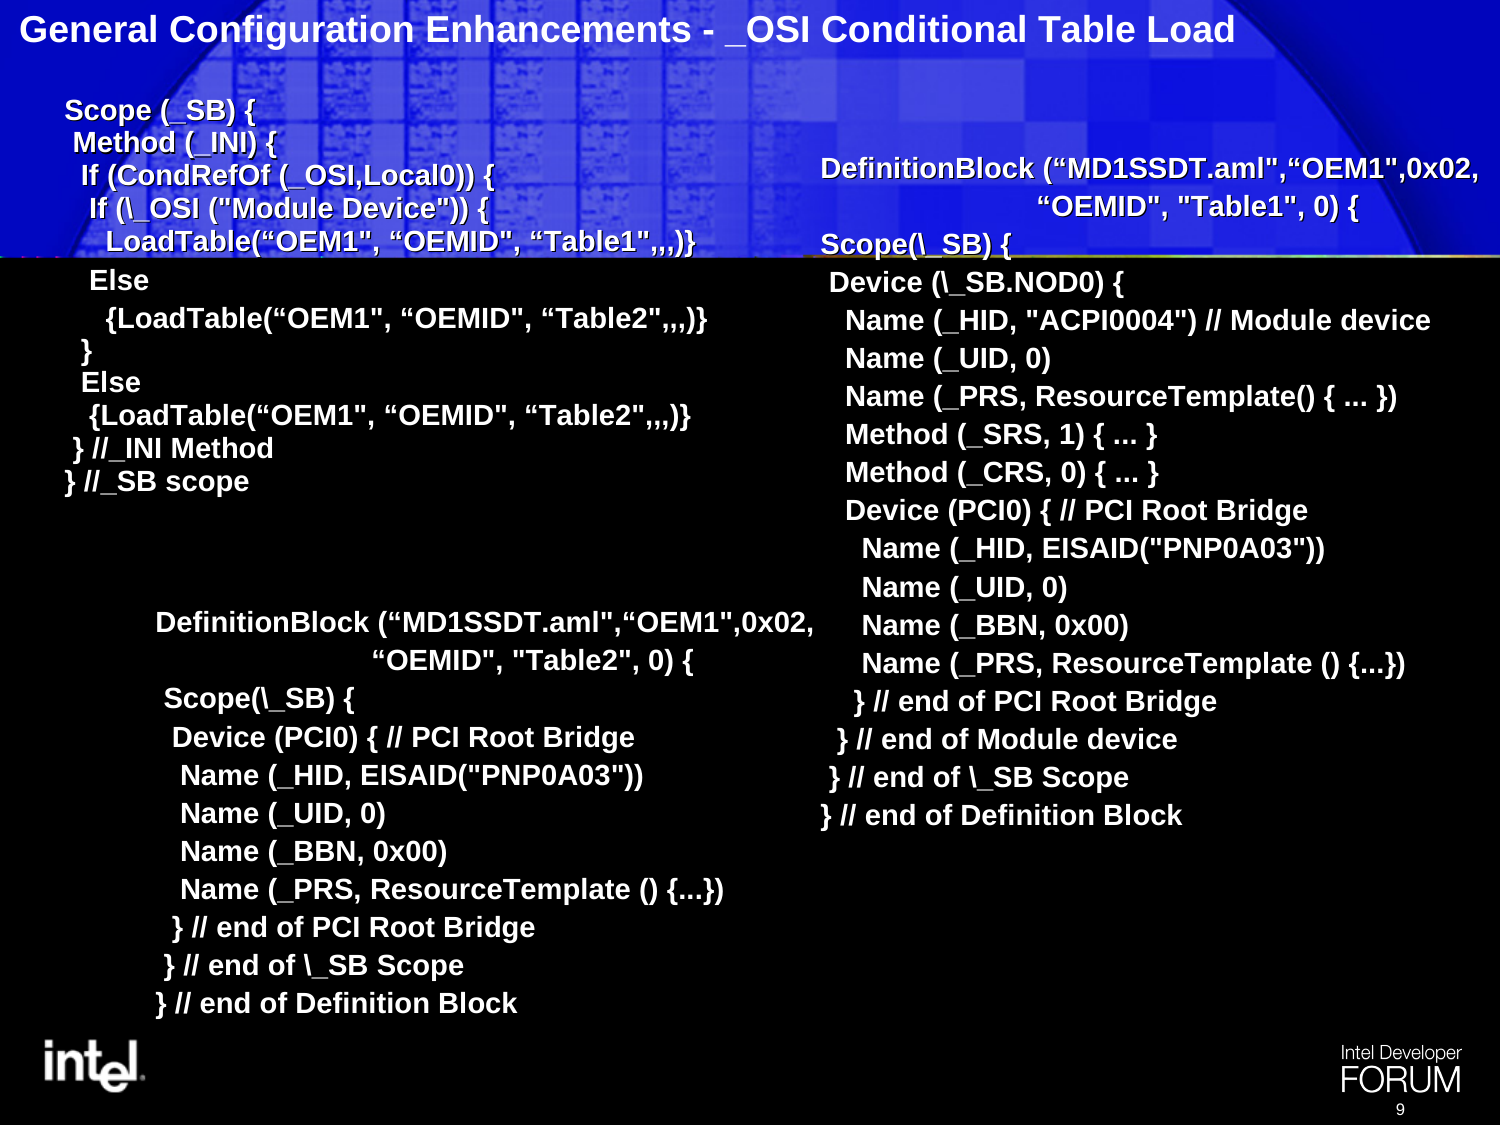

General Configuration Enhancements - _OSI Conditional Table Load
Scope (_SB) {
 Method (_INI) {
 If (CondRefOf (_OSI,Local0)) {
 If (\_OSI ("Module Device")) {
 LoadTable(“OEM1", “OEMID", “Table1",,,)}
 Else
 {LoadTable(“OEM1", “OEMID", “Table2",,,)}
 }
 Else
 {LoadTable(“OEM1", “OEMID", “Table2",,,)}
 } //_INI Method
} //_SB scope
DefinitionBlock (“MD1SSDT.aml",“OEM1",0x02,
	 “OEMID", "Table1", 0) {
Scope(\_SB) {
 Device (\_SB.NOD0) {
 Name (_HID, "ACPI0004") // Module device
 Name (_UID, 0)
 Name (_PRS, ResourceTemplate() { ... })
 Method (_SRS, 1) { ... }
 Method (_CRS, 0) { ... }
 Device (PCI0) { // PCI Root Bridge
 Name (_HID, EISAID("PNP0A03"))
 Name (_UID, 0)
 Name (_BBN, 0x00)
 Name (_PRS, ResourceTemplate () {...})
 } // end of PCI Root Bridge
 } // end of Module device
 } // end of \_SB Scope
} // end of Definition Block
DefinitionBlock (“MD1SSDT.aml",“OEM1",0x02,
	 “OEMID", "Table2", 0) {
 Scope(\_SB) {
 Device (PCI0) { // PCI Root Bridge
 Name (_HID, EISAID("PNP0A03"))
 Name (_UID, 0)
 Name (_BBN, 0x00)
 Name (_PRS, ResourceTemplate () {...})
 } // end of PCI Root Bridge
 } // end of \_SB Scope
} // end of Definition Block